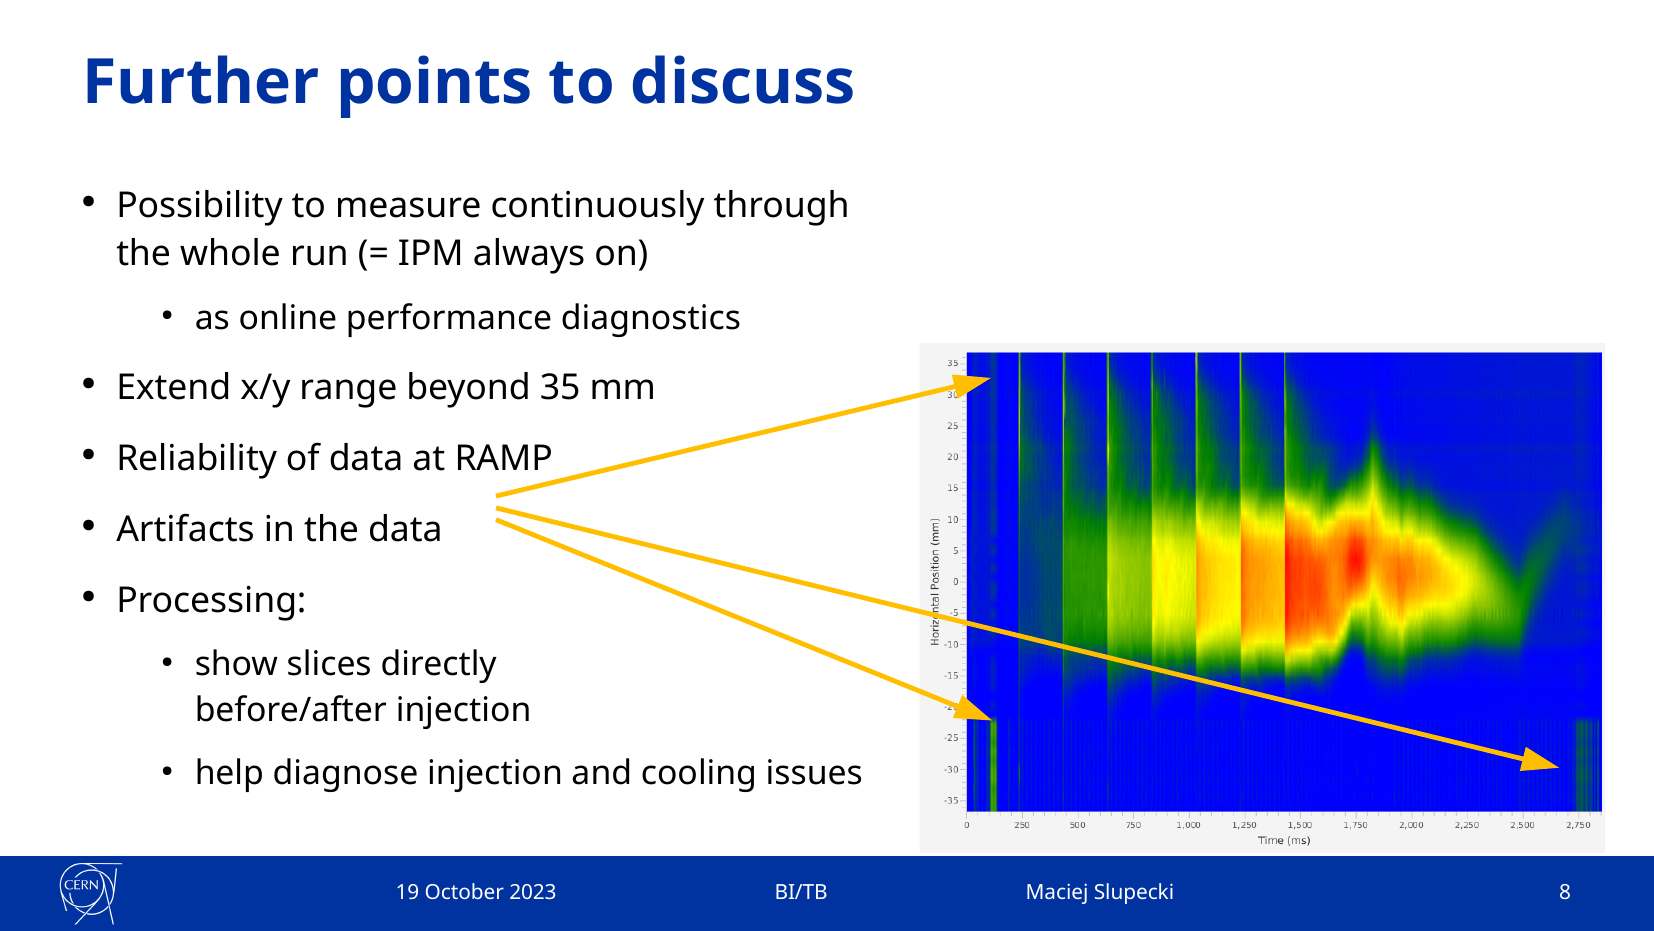

# Further points to discuss
Possibility to measure continuously through the whole run (= IPM always on)
as online performance diagnostics
Extend x/y range beyond 35 mm
Reliability of data at RAMP
Artifacts in the data
Processing:
show slices directly
before/after injection
help diagnose injection and cooling issues
Presenter | Presentation Title
8